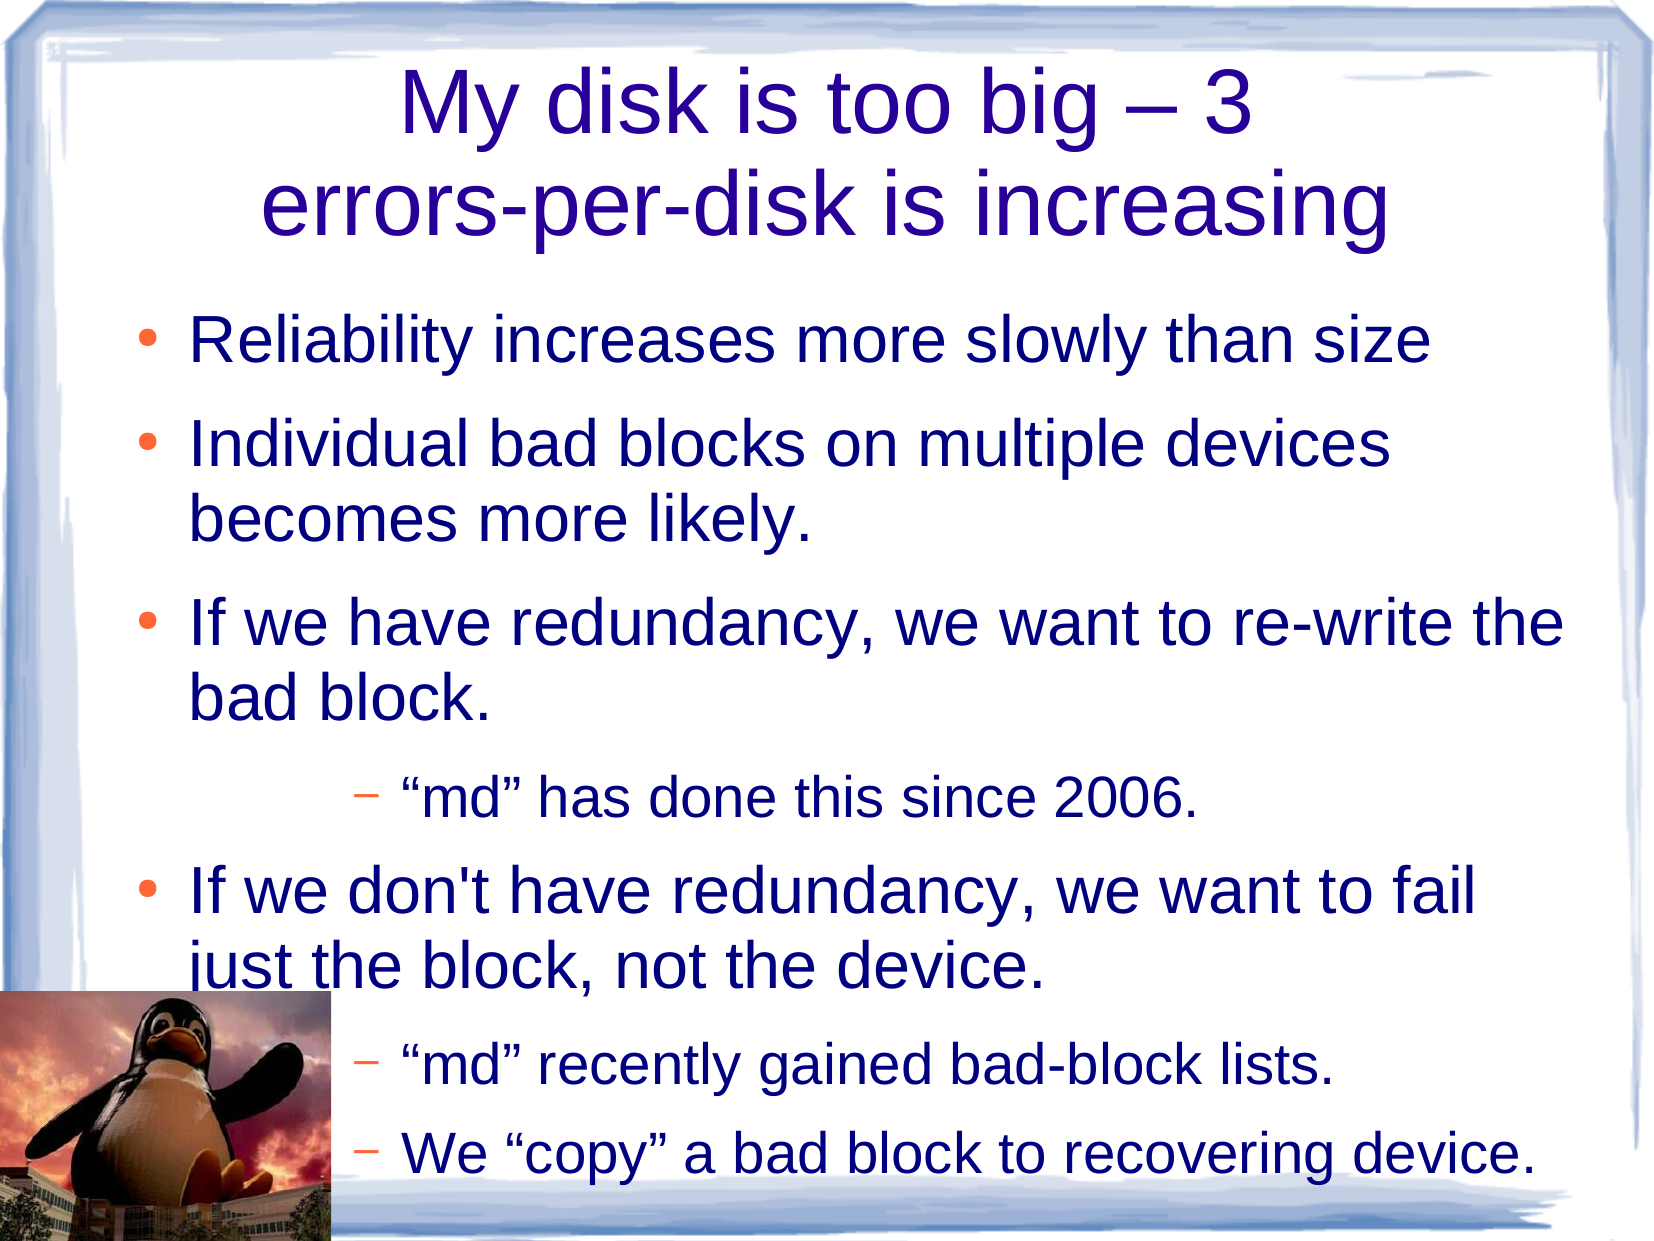

# My disk is too big – 3 errors-per-disk is increasing
Reliability increases more slowly than size
Individual bad blocks on multiple devices becomes more likely.
If we have redundancy, we want to re-write the bad block.
“md” has done this since 2006.
If we don't have redundancy, we want to fail just the block, not the device.
“md” recently gained bad-block lists.
We “copy” a bad block to recovering device.